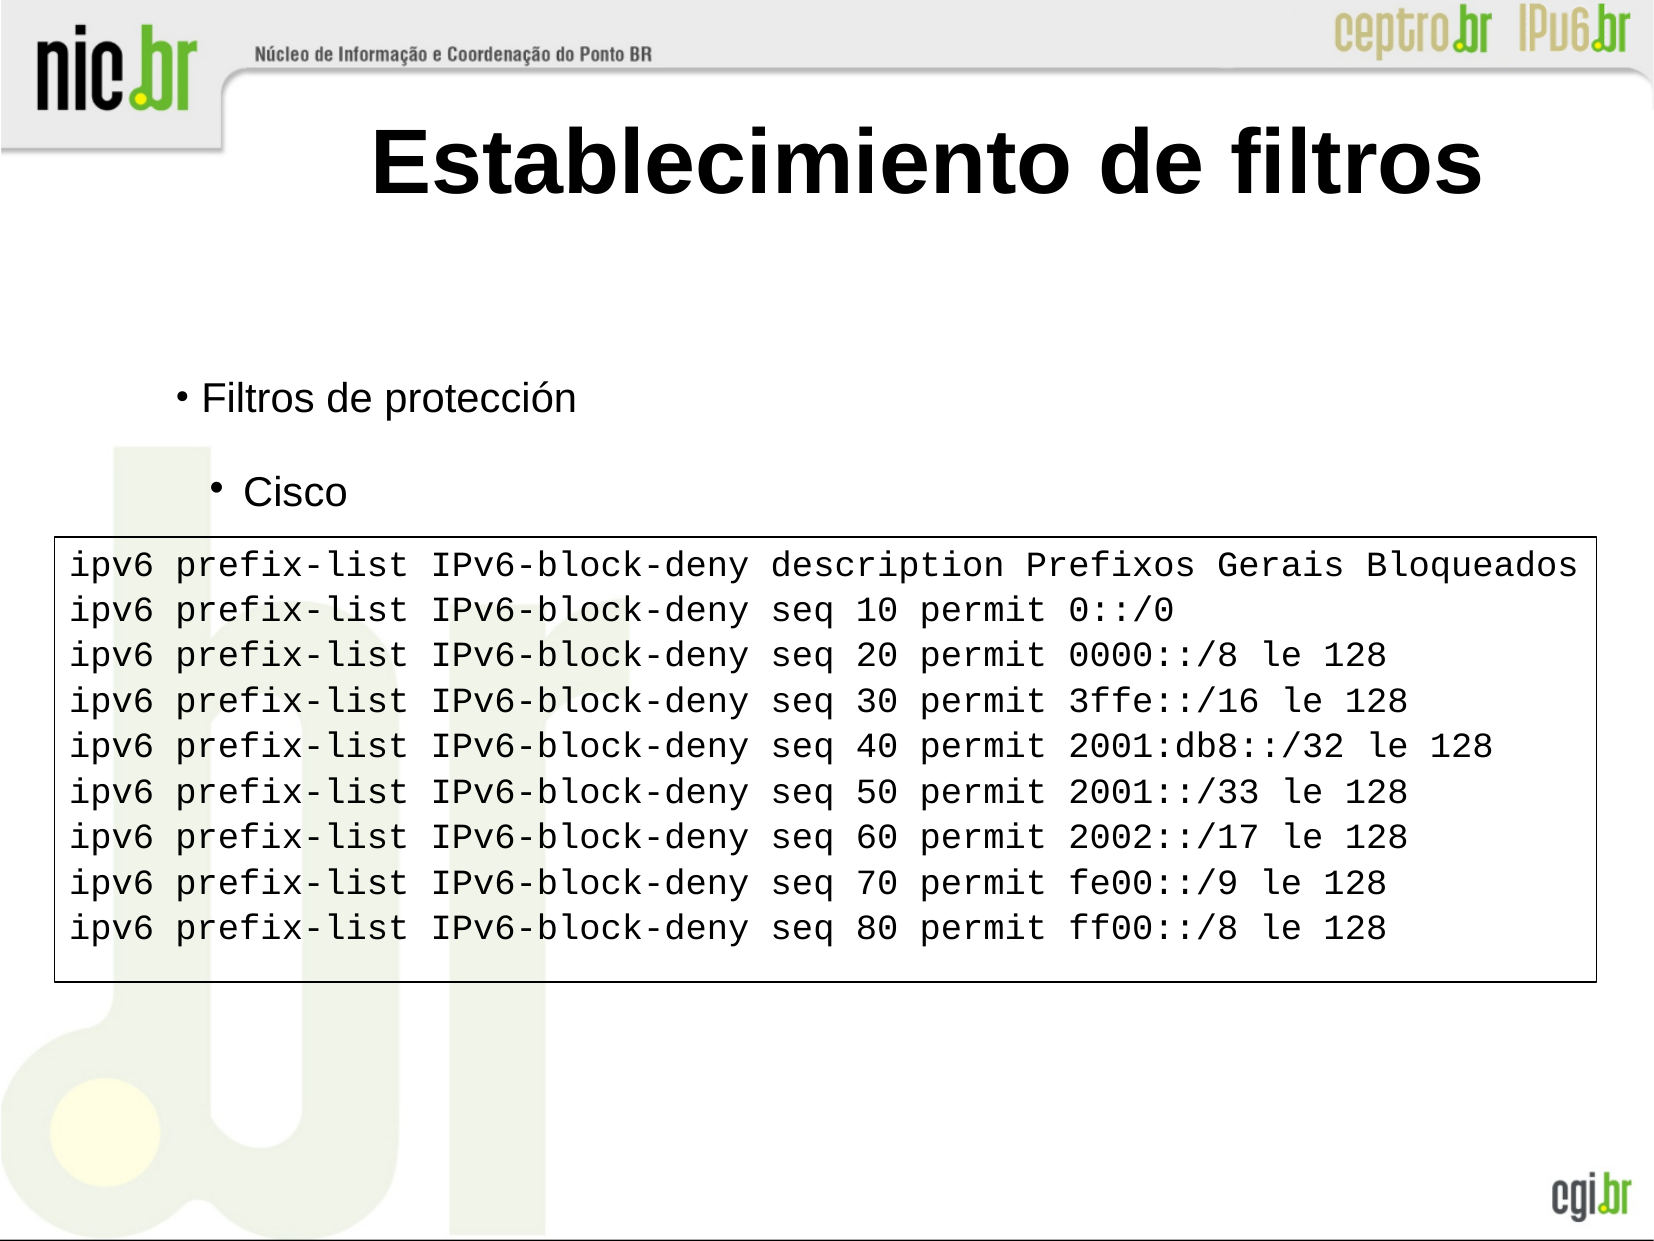

Establecimiento de filtros
 Filtros de protección
Cisco
ipv6 prefix-list IPv6-block-deny description Prefixos Gerais Bloqueados
ipv6 prefix-list IPv6-block-deny seq 10 permit 0::/0
ipv6 prefix-list IPv6-block-deny seq 20 permit 0000::/8 le 128
ipv6 prefix-list IPv6-block-deny seq 30 permit 3ffe::/16 le 128
ipv6 prefix-list IPv6-block-deny seq 40 permit 2001:db8::/32 le 128
ipv6 prefix-list IPv6-block-deny seq 50 permit 2001::/33 le 128
ipv6 prefix-list IPv6-block-deny seq 60 permit 2002::/17 le 128
ipv6 prefix-list IPv6-block-deny seq 70 permit fe00::/9 le 128
ipv6 prefix-list IPv6-block-deny seq 80 permit ff00::/8 le 128